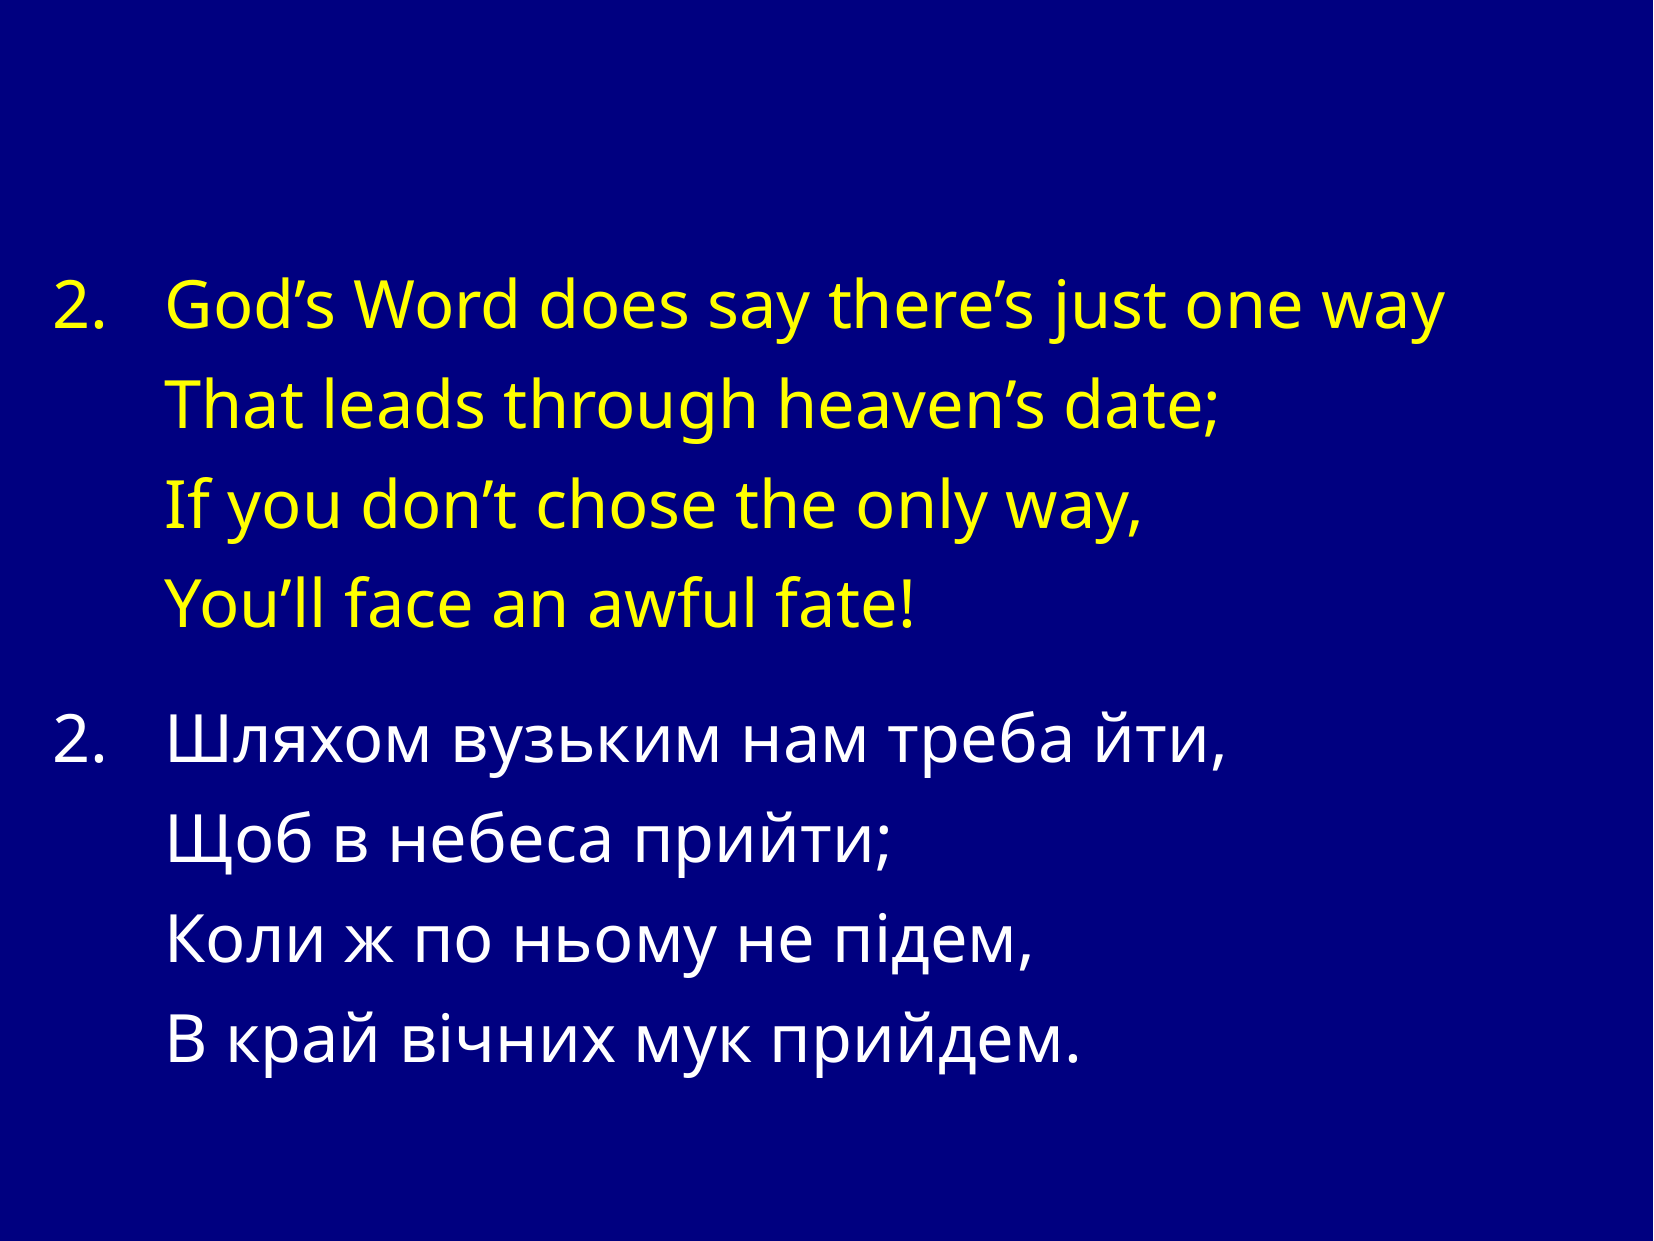

2.	God’s Word does say there’s just one way
	That leads through heaven’s date;
	If you don’t chose the only way,
	You’ll face an awful fate!
2.	Шляхом вузьким нам треба йти,
	Щоб в небеса прийти;
	Коли ж по ньому не підем,
	В край вічних мук прийдем.